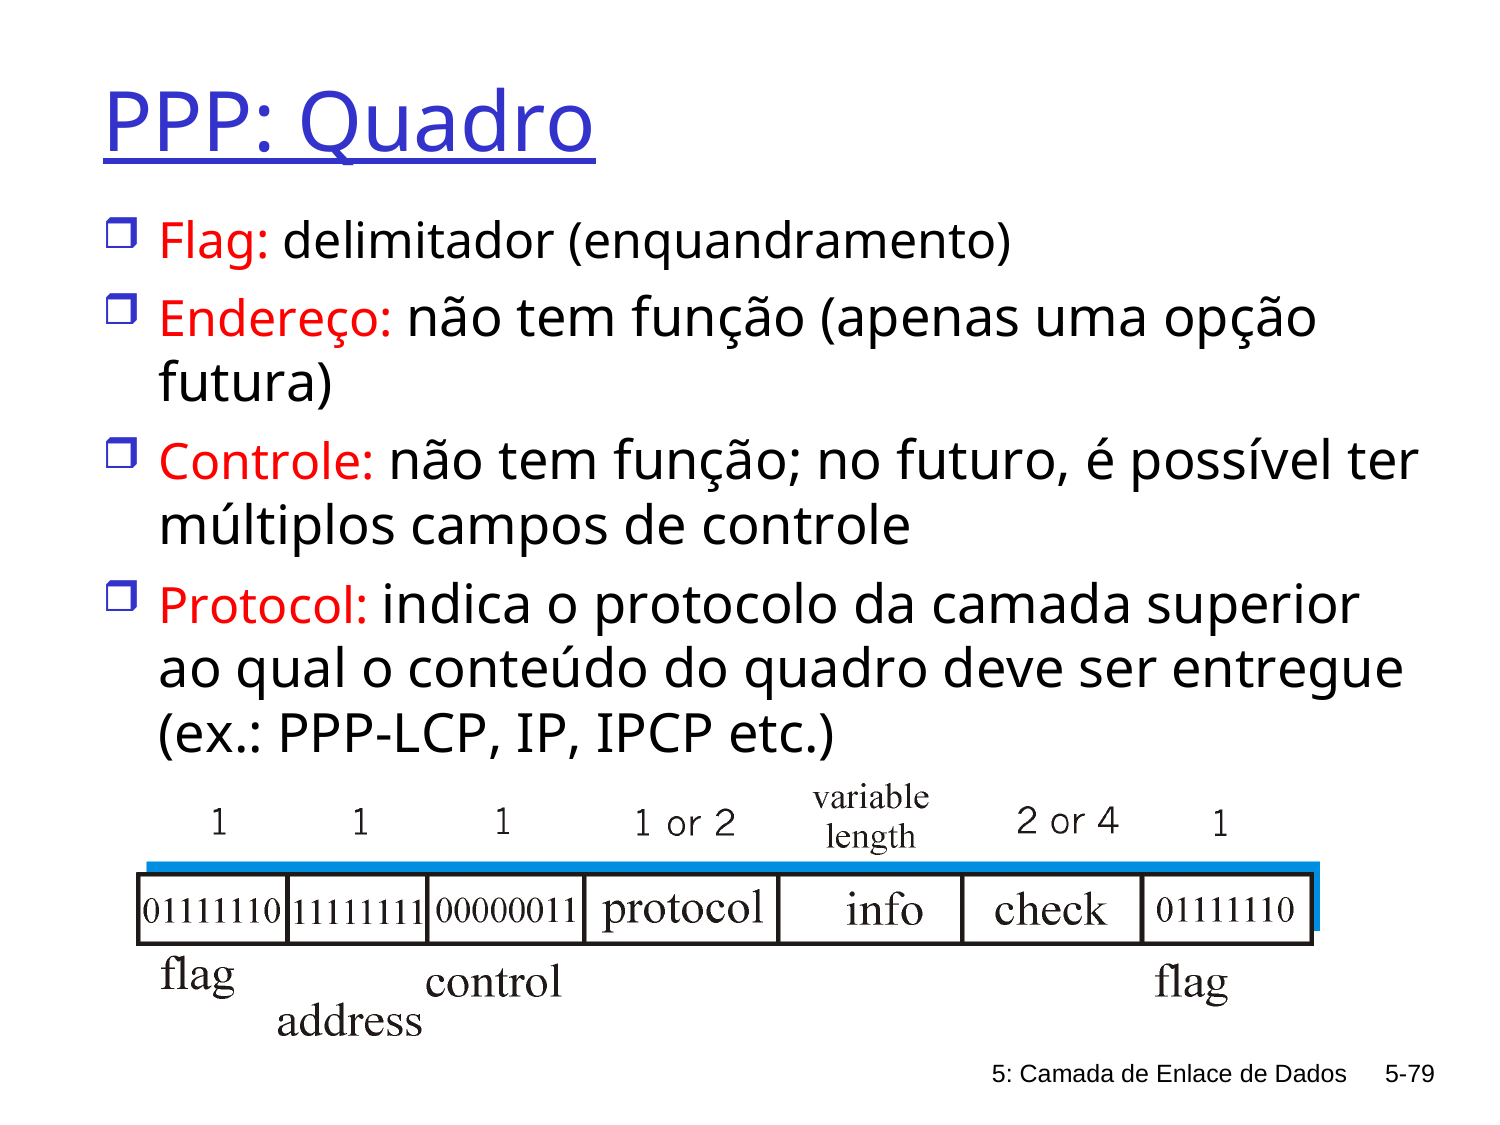

# PPP: Quadro
Flag: delimitador (enquandramento)
Endereço: não tem função (apenas uma opção futura)
Controle: não tem função; no futuro, é possível ter múltiplos campos de controle
Protocol: indica o protocolo da camada superior ao qual o conteúdo do quadro deve ser entregue (ex.: PPP-LCP, IP, IPCP etc.)
5: Camada de Enlace de Dados